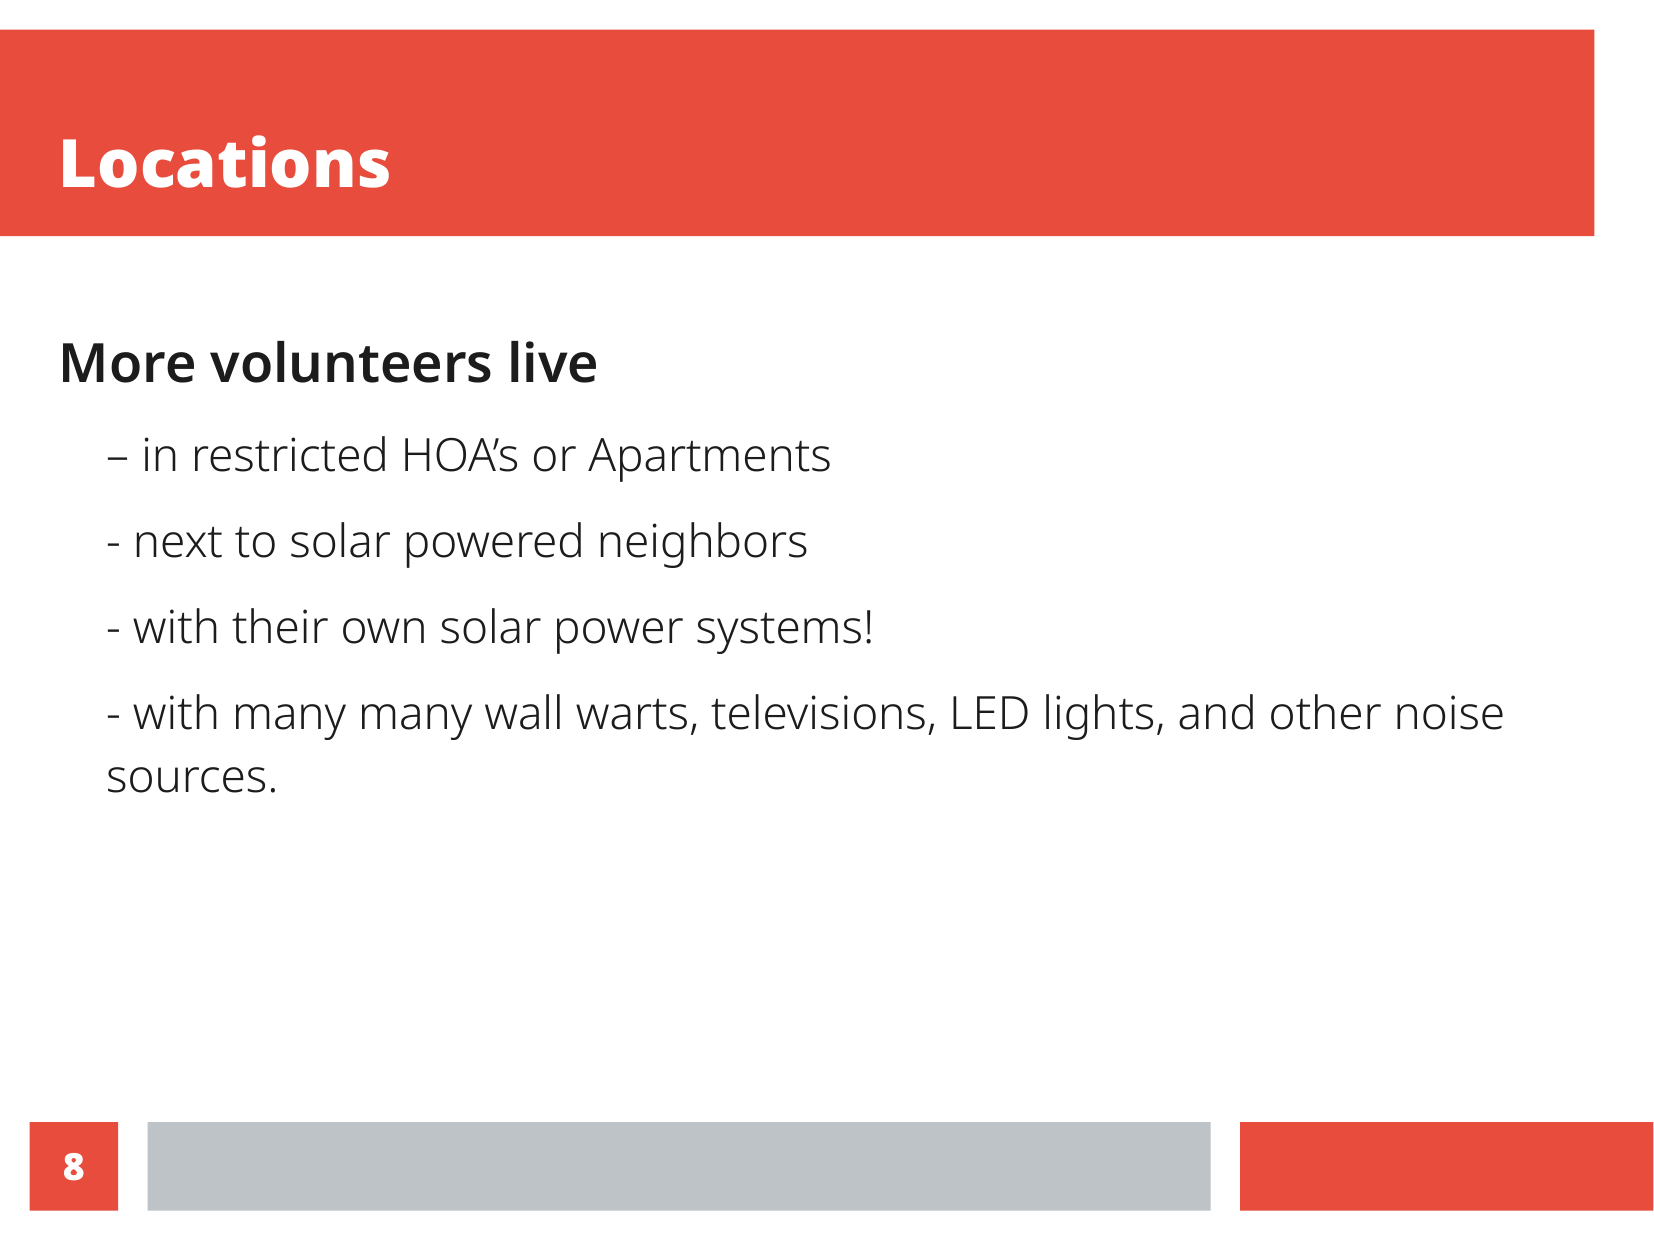

# Locations
More volunteers live
– in restricted HOA’s or Apartments
- next to solar powered neighbors
- with their own solar power systems!
- with many many wall warts, televisions, LED lights, and other noise sources.
8